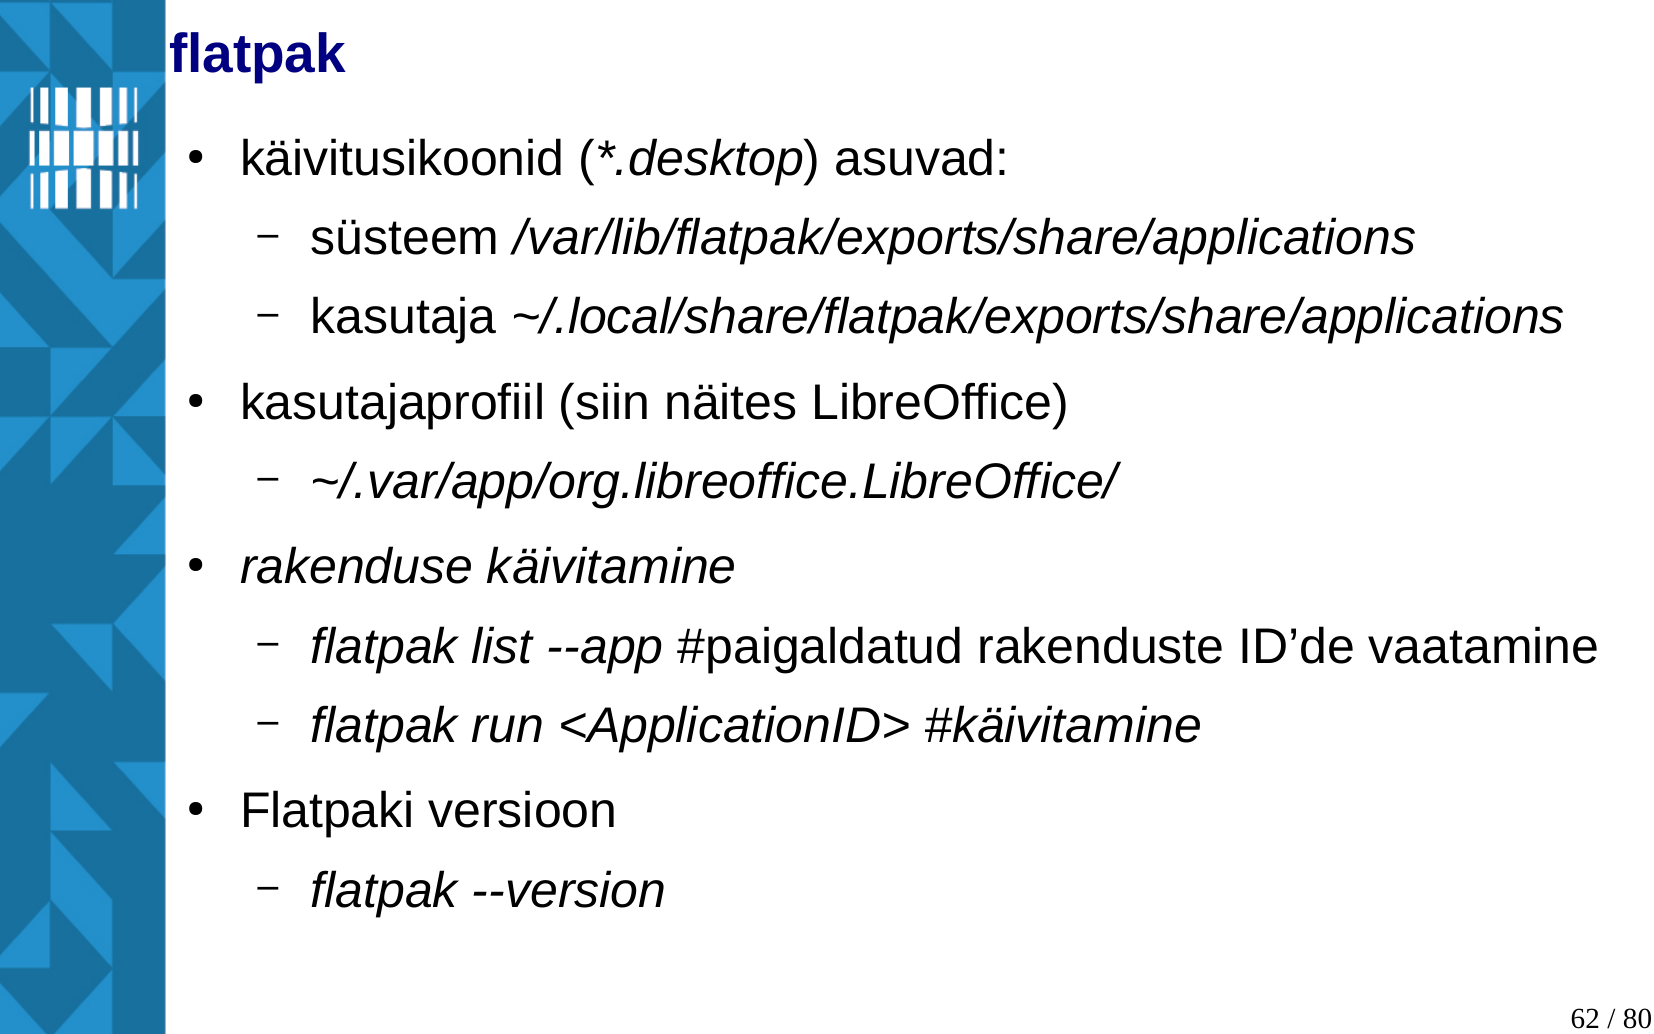

# flatpak
käivitusikoonid (*.desktop) asuvad:
süsteem /var/lib/flatpak/exports/share/applications
kasutaja ~/.local/share/flatpak/exports/share/applications
kasutajaprofiil (siin näites LibreOffice)
~/.var/app/org.libreoffice.LibreOffice/
rakenduse käivitamine
flatpak list --app #paigaldatud rakenduste ID’de vaatamine
flatpak run <ApplicationID> #käivitamine
Flatpaki versioon
flatpak --version
62